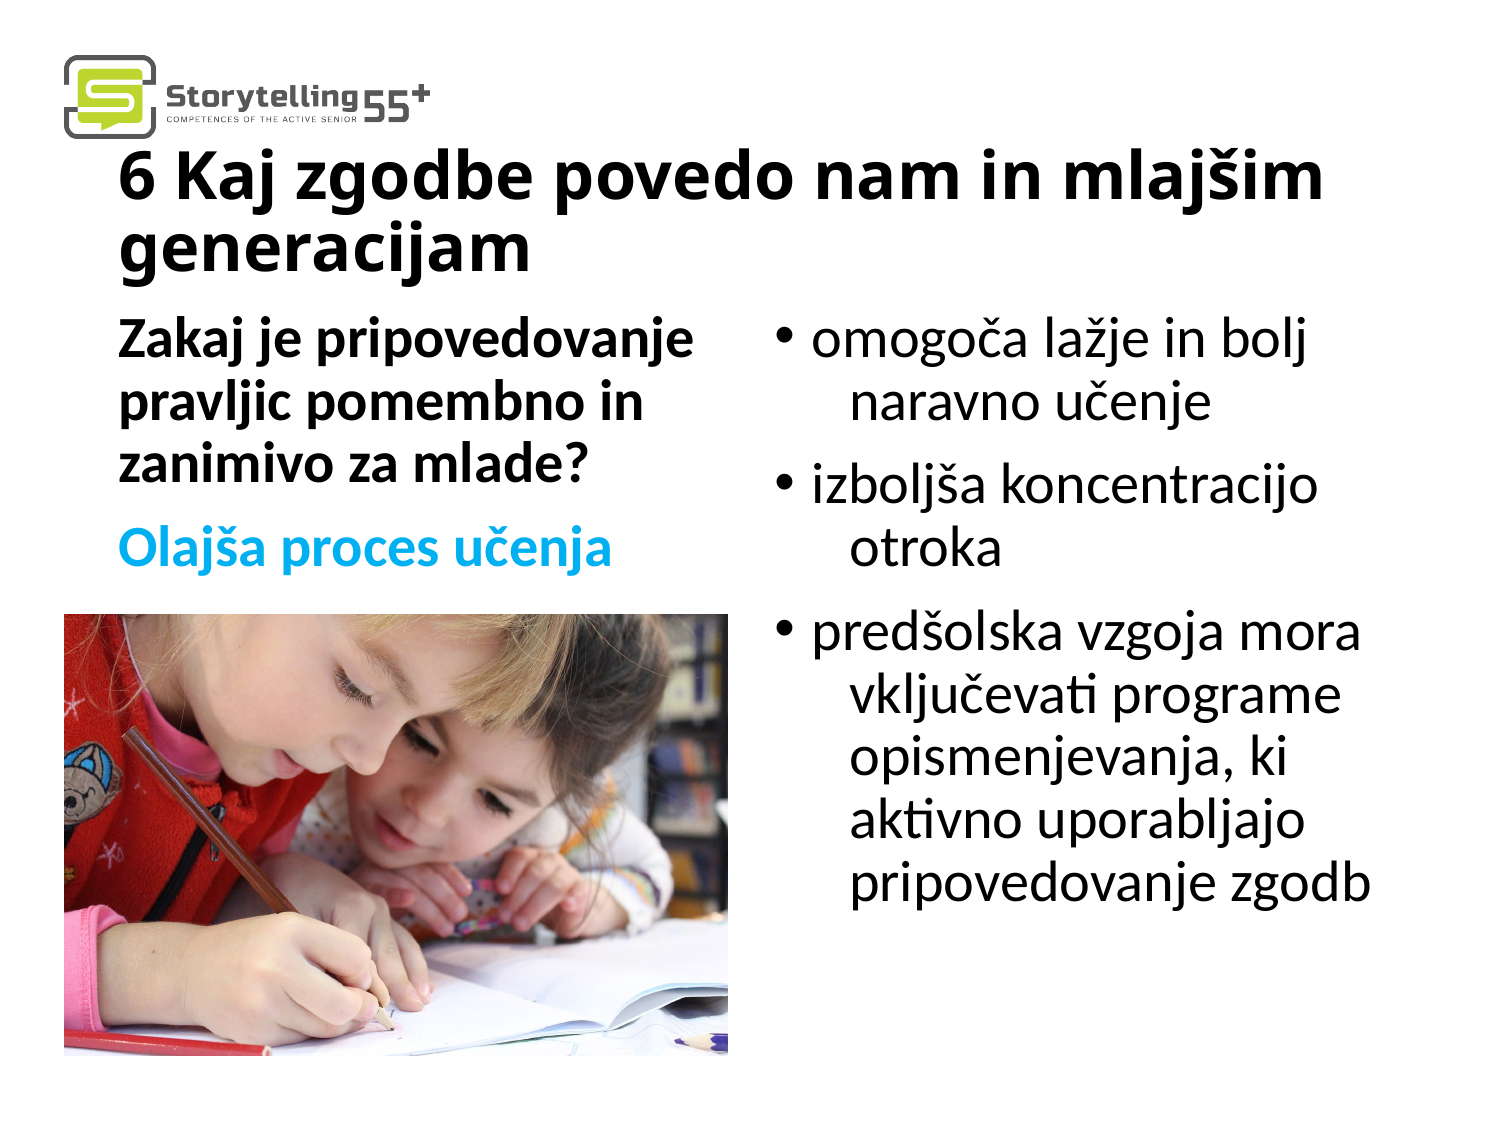

# 6 Kaj zgodbe povedo nam in mlajšim generacijam
Zakaj je pripovedovanje pravljic pomembno in zanimivo za mlade?
Olajša proces učenja
omogoča lažje in bolj naravno učenje
izboljša koncentracijo otroka
predšolska vzgoja mora vključevati programe opismenjevanja, ki aktivno uporabljajo pripovedovanje zgodb